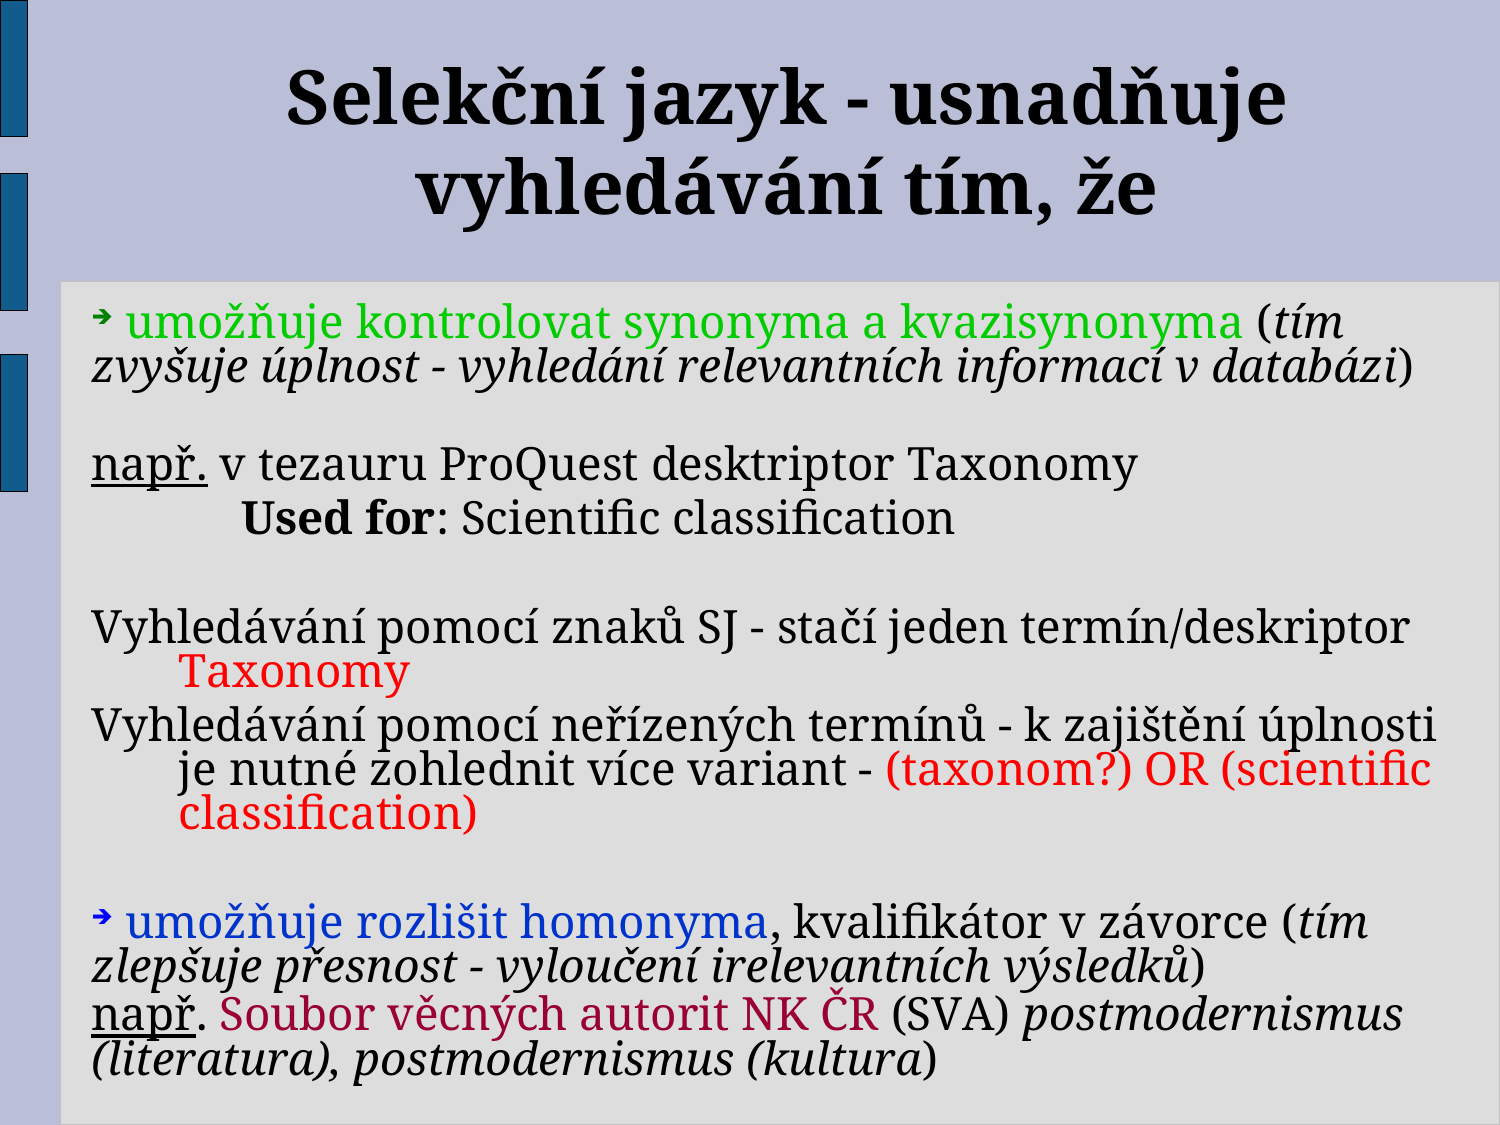

# Selekční jazyk - usnadňuje vyhledávání tím, že
 umožňuje kontrolovat synonyma a kvazisynonyma (tím zvyšuje úplnost - vyhledání relevantních informací v databázi)
např. v tezauru ProQuest desktriptor Taxonomy
		Used for: Scientific classification
Vyhledávání pomocí znaků SJ - stačí jeden termín/deskriptor Taxonomy
Vyhledávání pomocí neřízených termínů - k zajištění úplnosti je nutné zohlednit více variant - (taxonom?) OR (scientific classification)
 umožňuje rozlišit homonyma, kvalifikátor v závorce (tím zlepšuje přesnost - vyloučení irelevantních výsledků)
např. Soubor věcných autorit NK ČR (SVA) postmodernismus (literatura), postmodernismus (kultura)